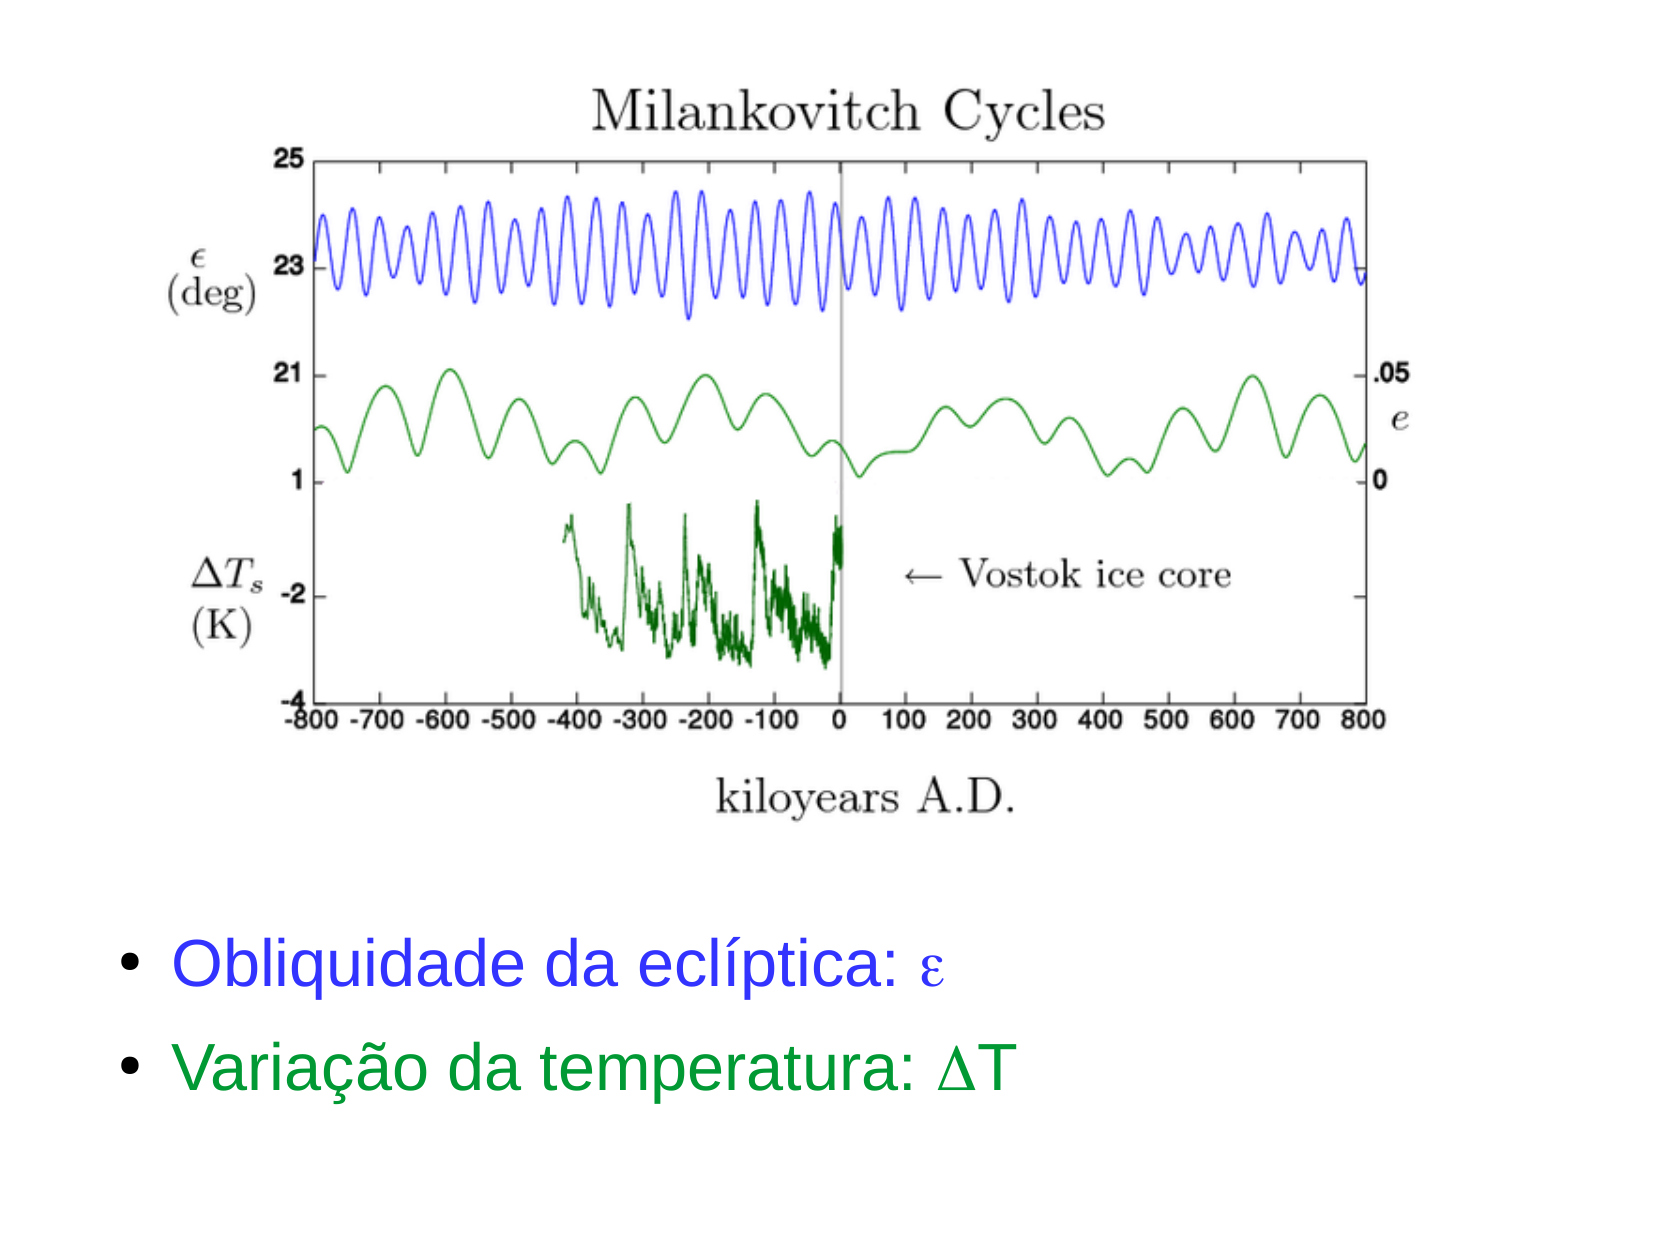

#
Obliquidade da eclíptica: e
Variação da temperatura: DT